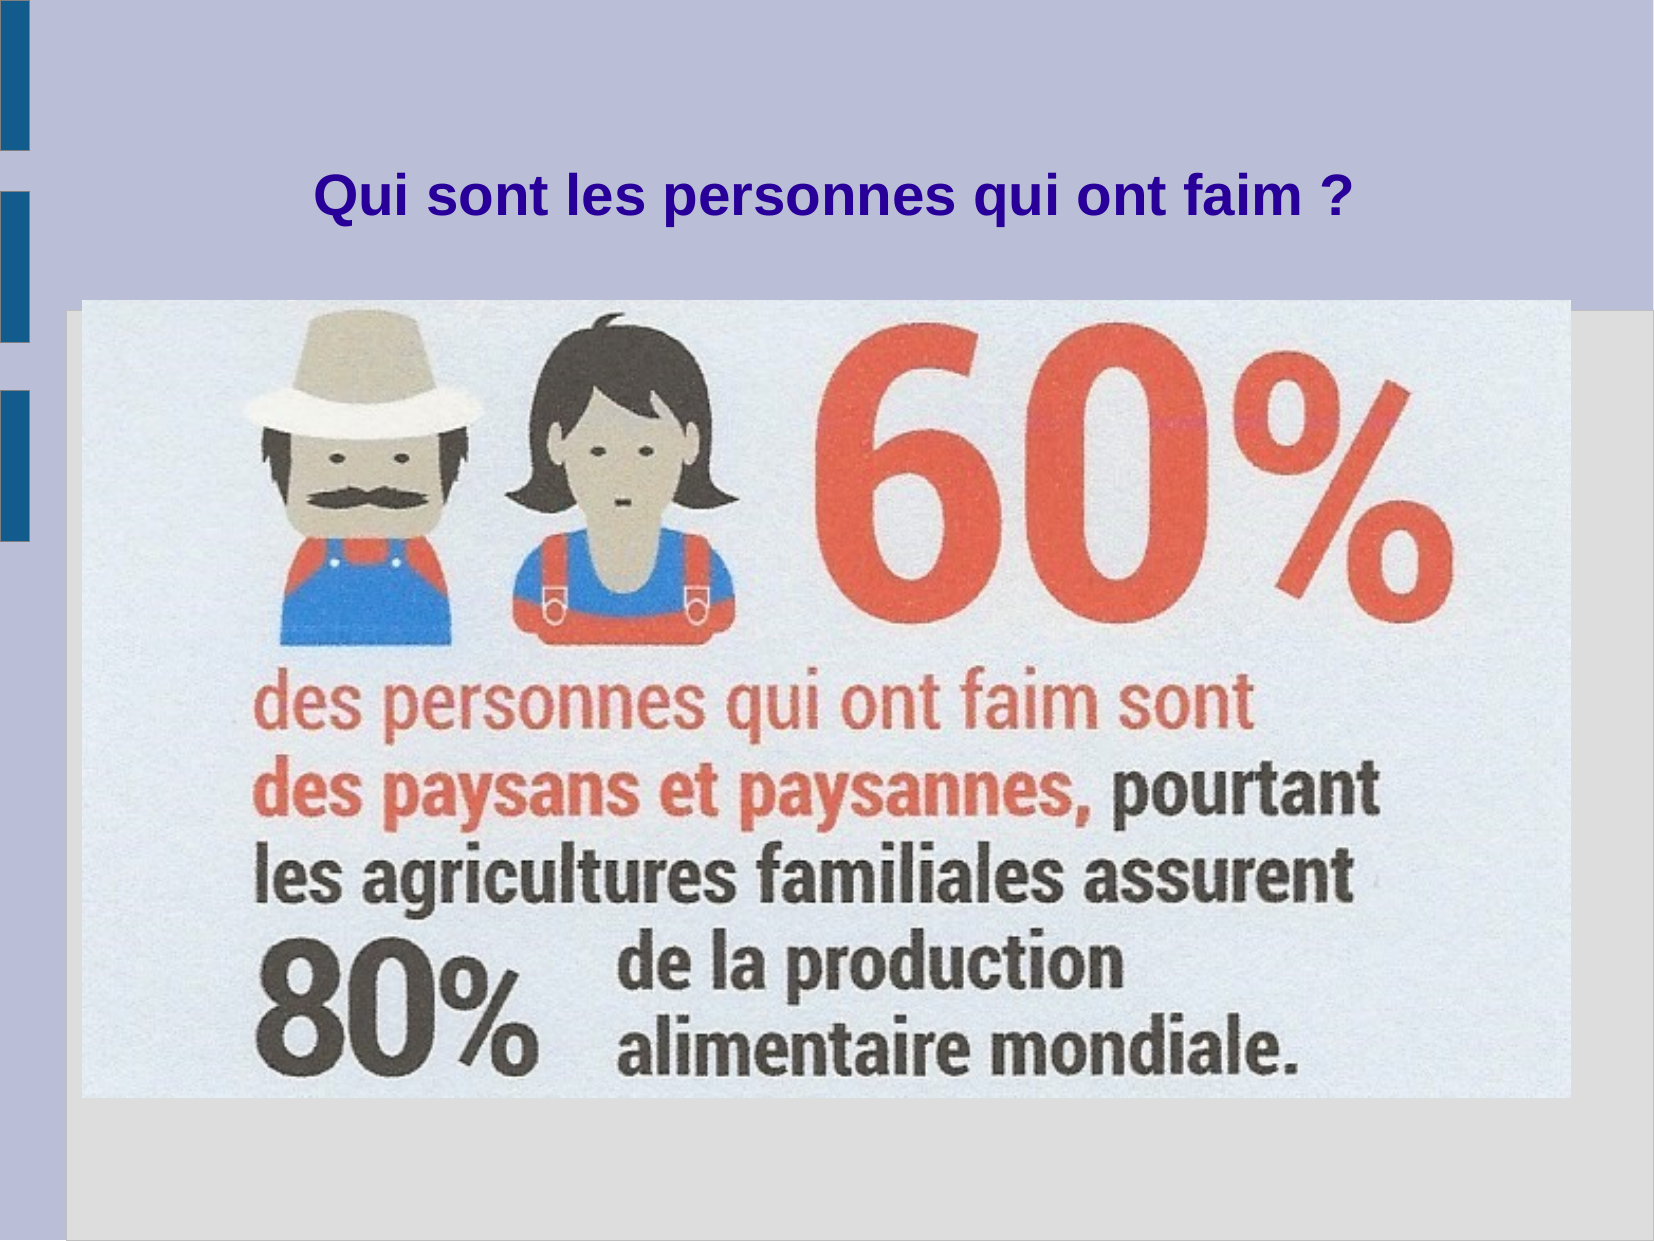

# Qui sont les personnes qui ont faim ?